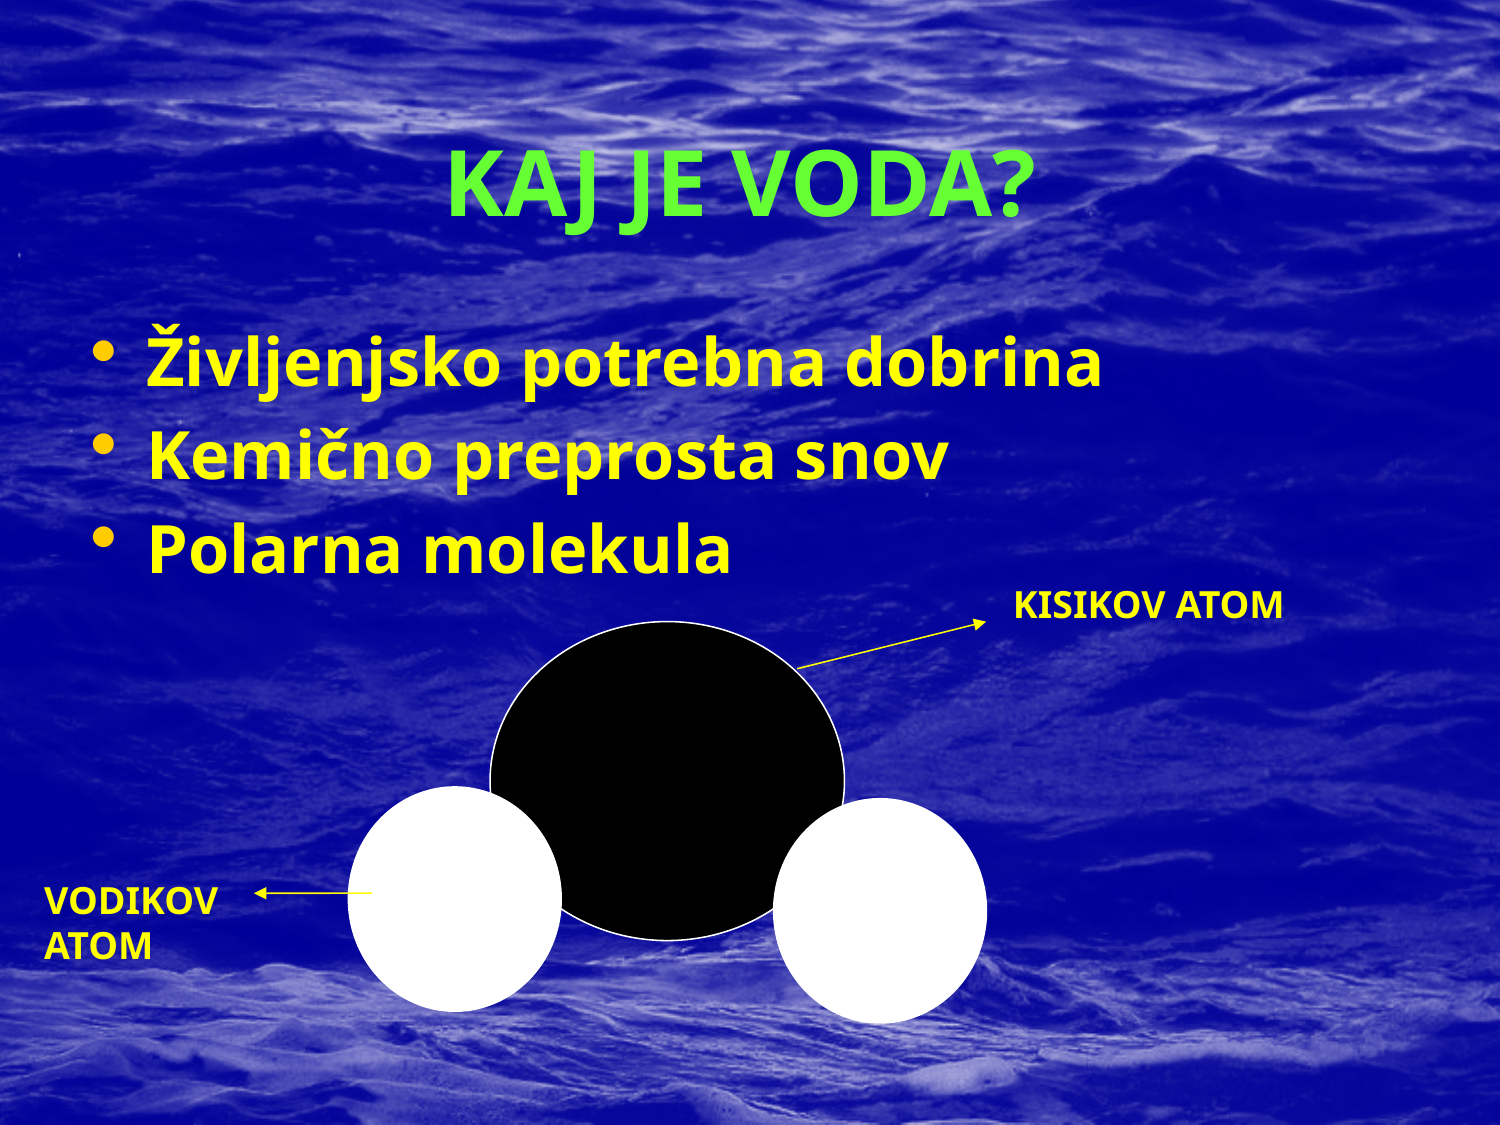

# KAJ JE VODA?
Življenjsko potrebna dobrina
Kemično preprosta snov
Polarna molekula
KISIKOV ATOM
VODIKOV ATOM